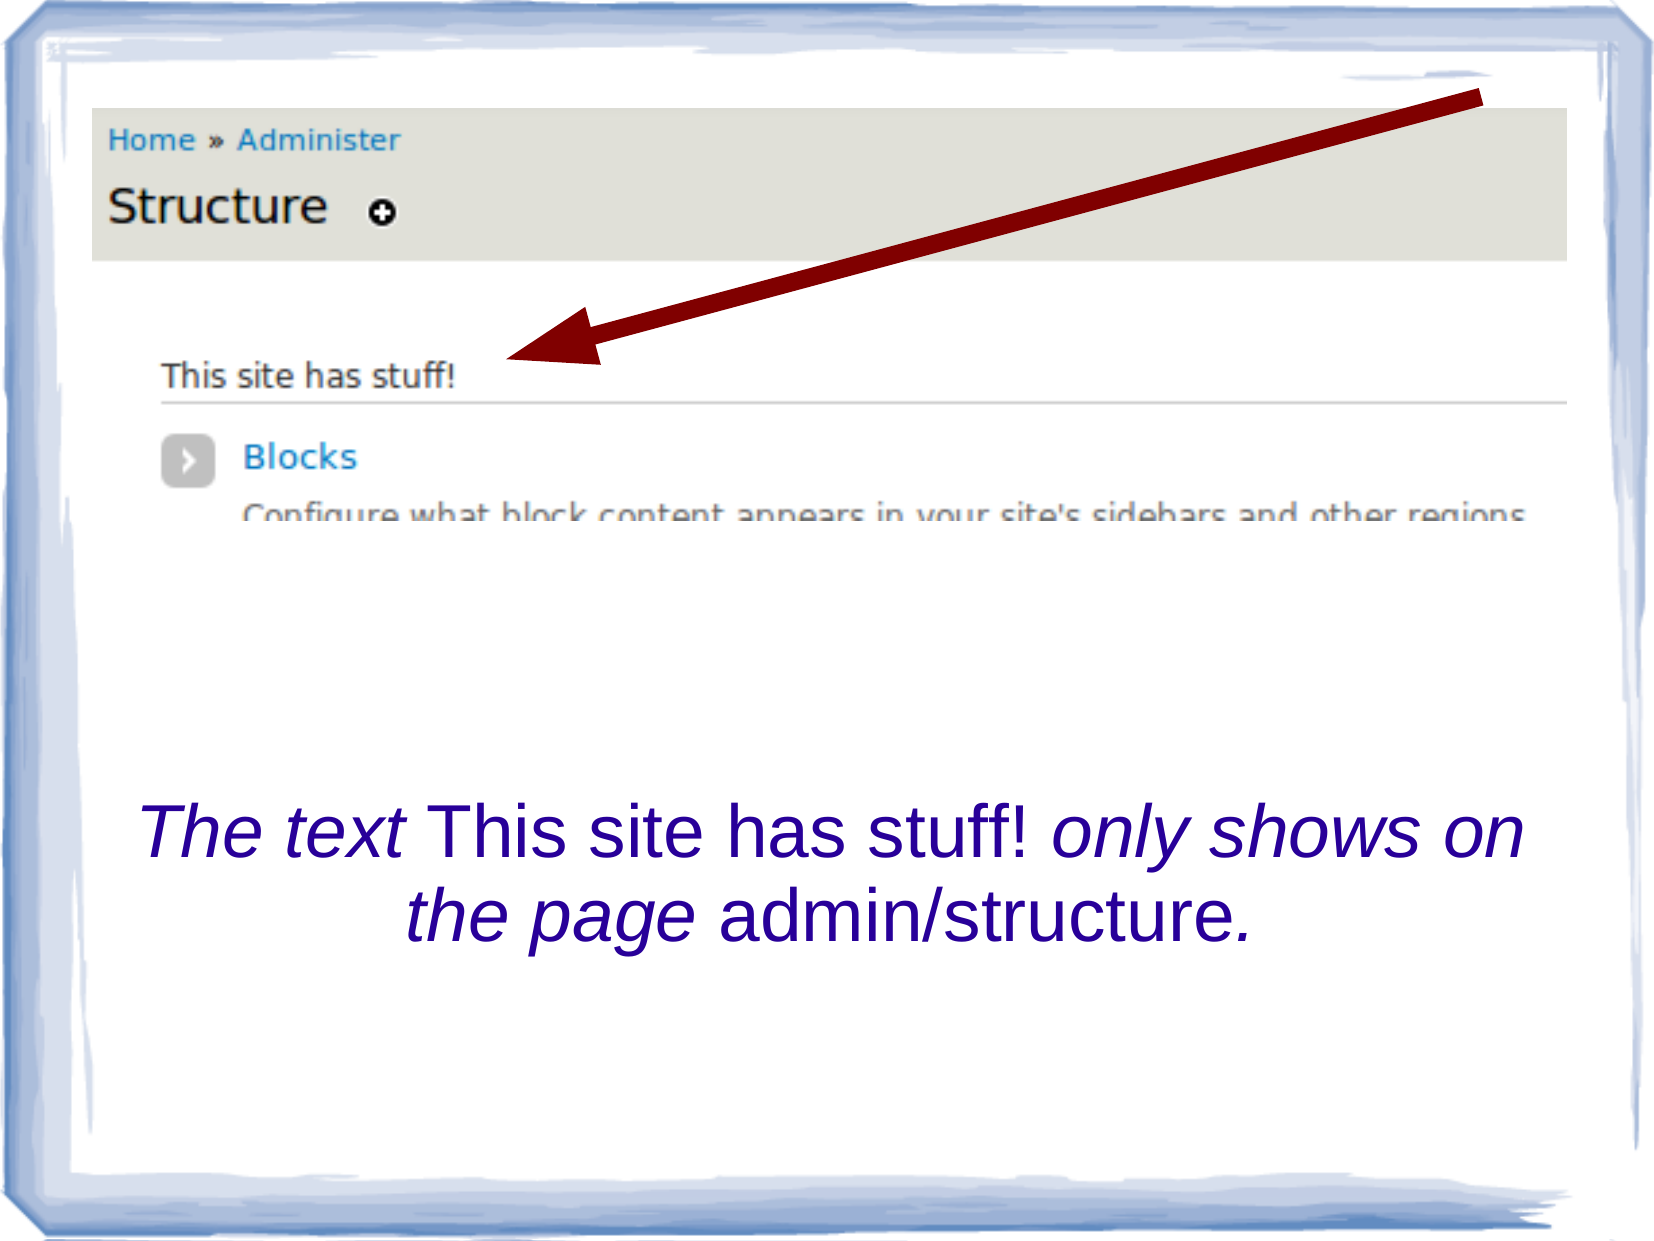

# The text This site has stuff! only shows on the page admin/structure.